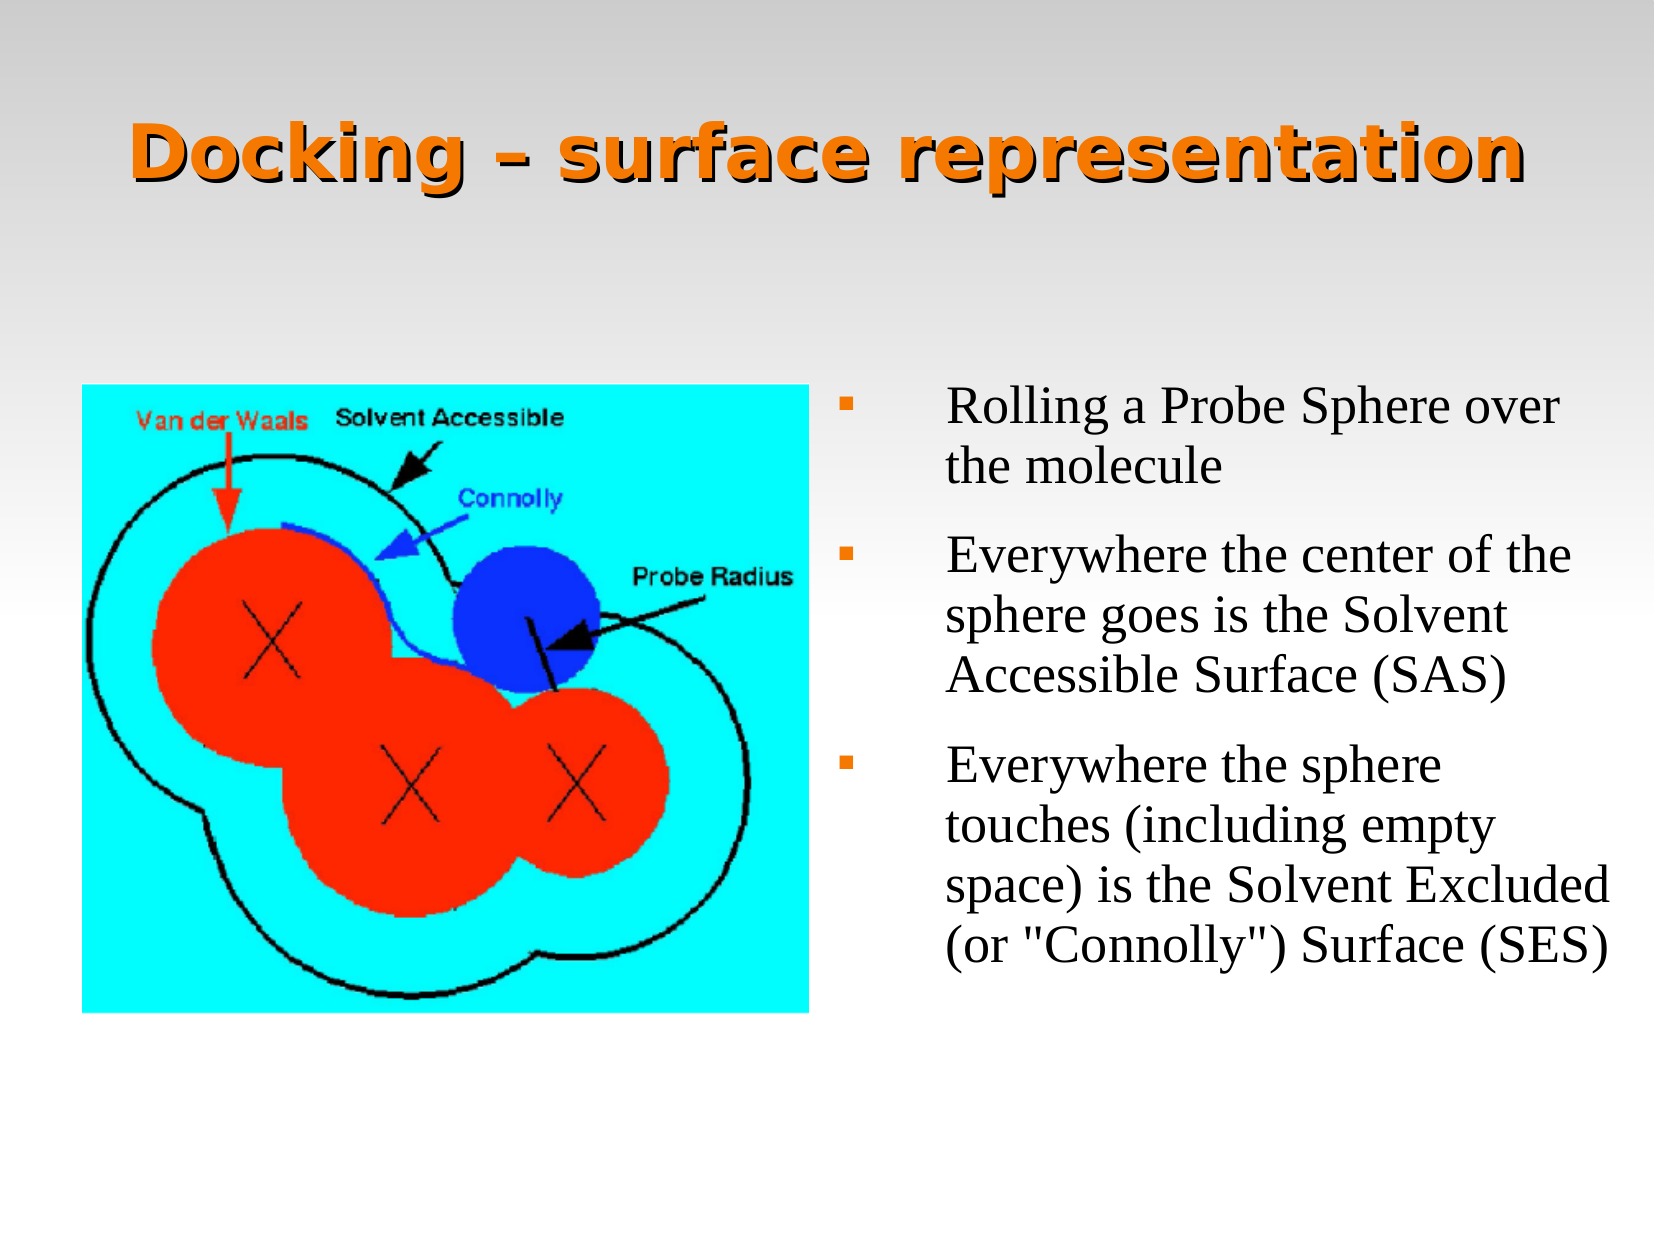

# Docking – surface representation
 Rolling a Probe Sphere over the molecule
 Everywhere the center of the sphere goes is the Solvent Accessible Surface (SAS)
 Everywhere the sphere touches (including empty space) is the Solvent Excluded (or "Connolly") Surface (SES)